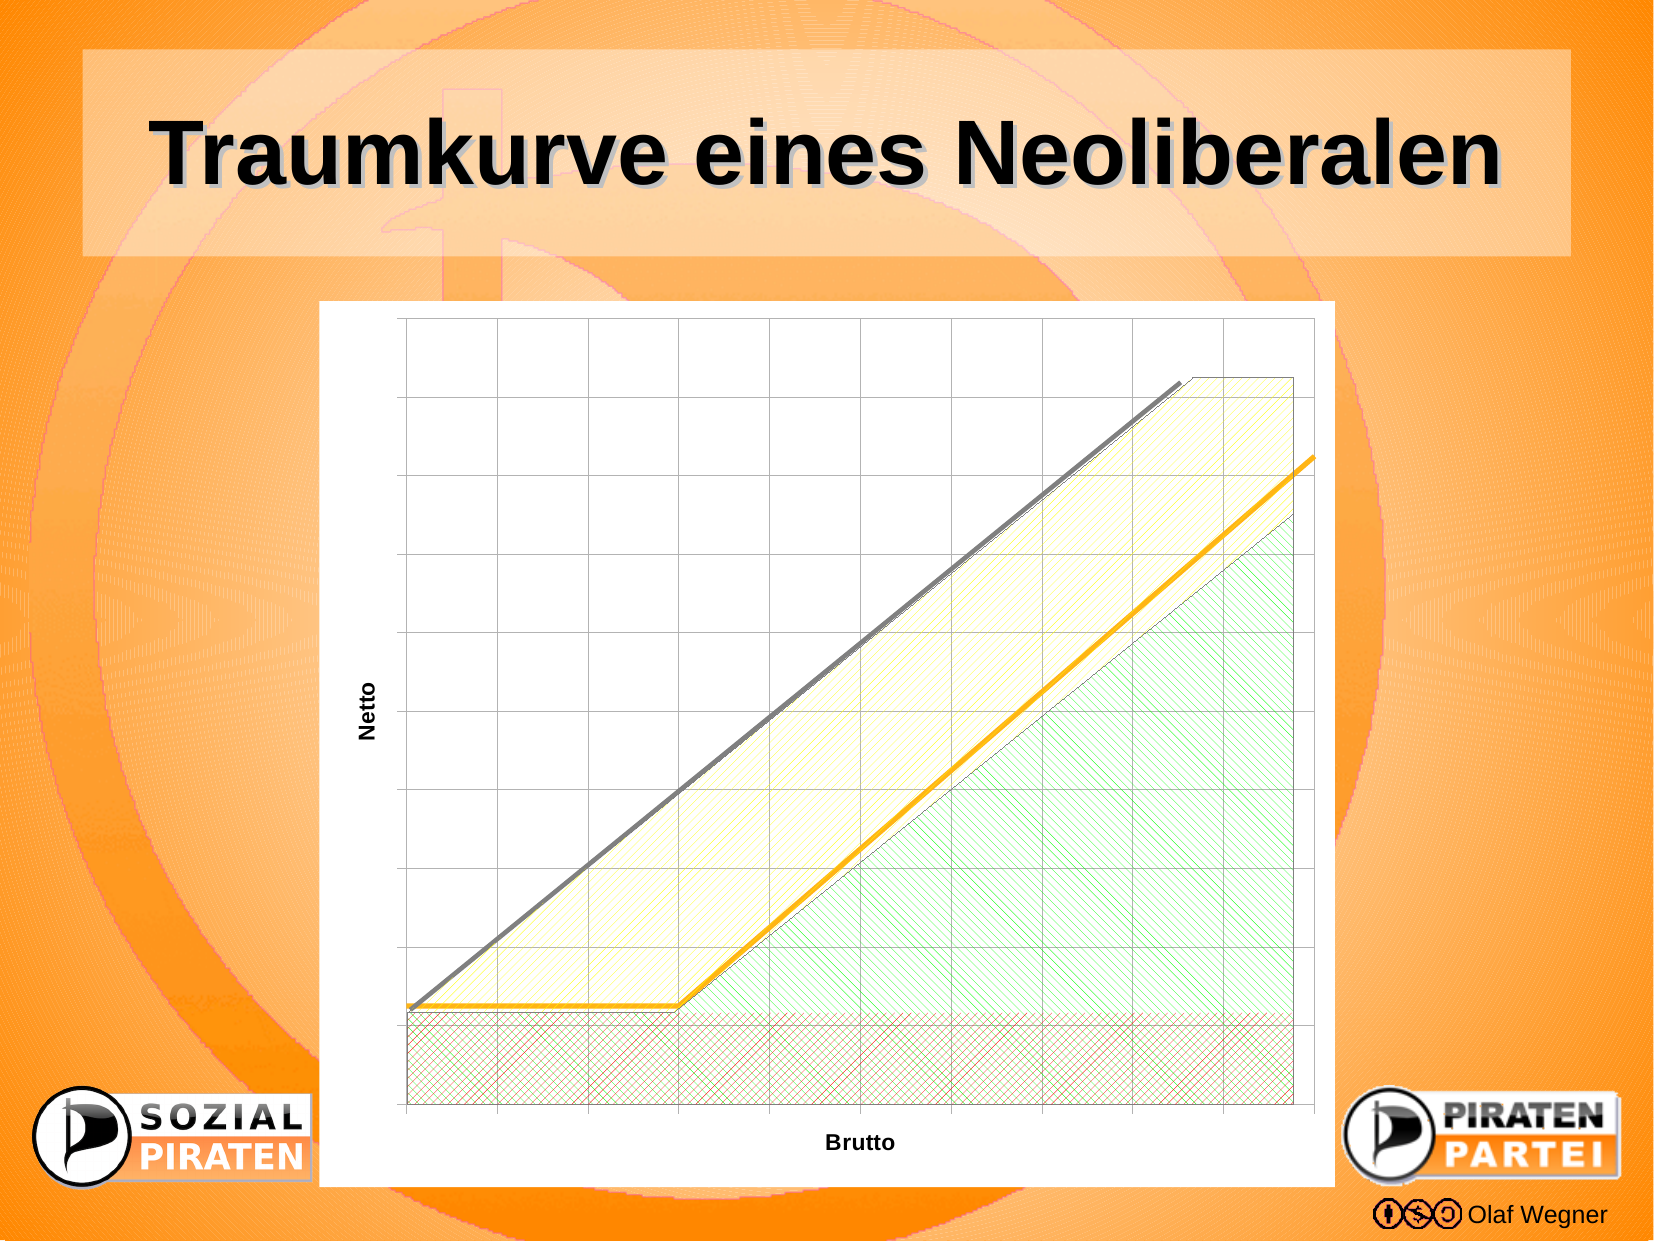

# Traumkurve eines Neoliberalen
### Chart
| Category | Heute |
|---|---|
Olaf Wegner